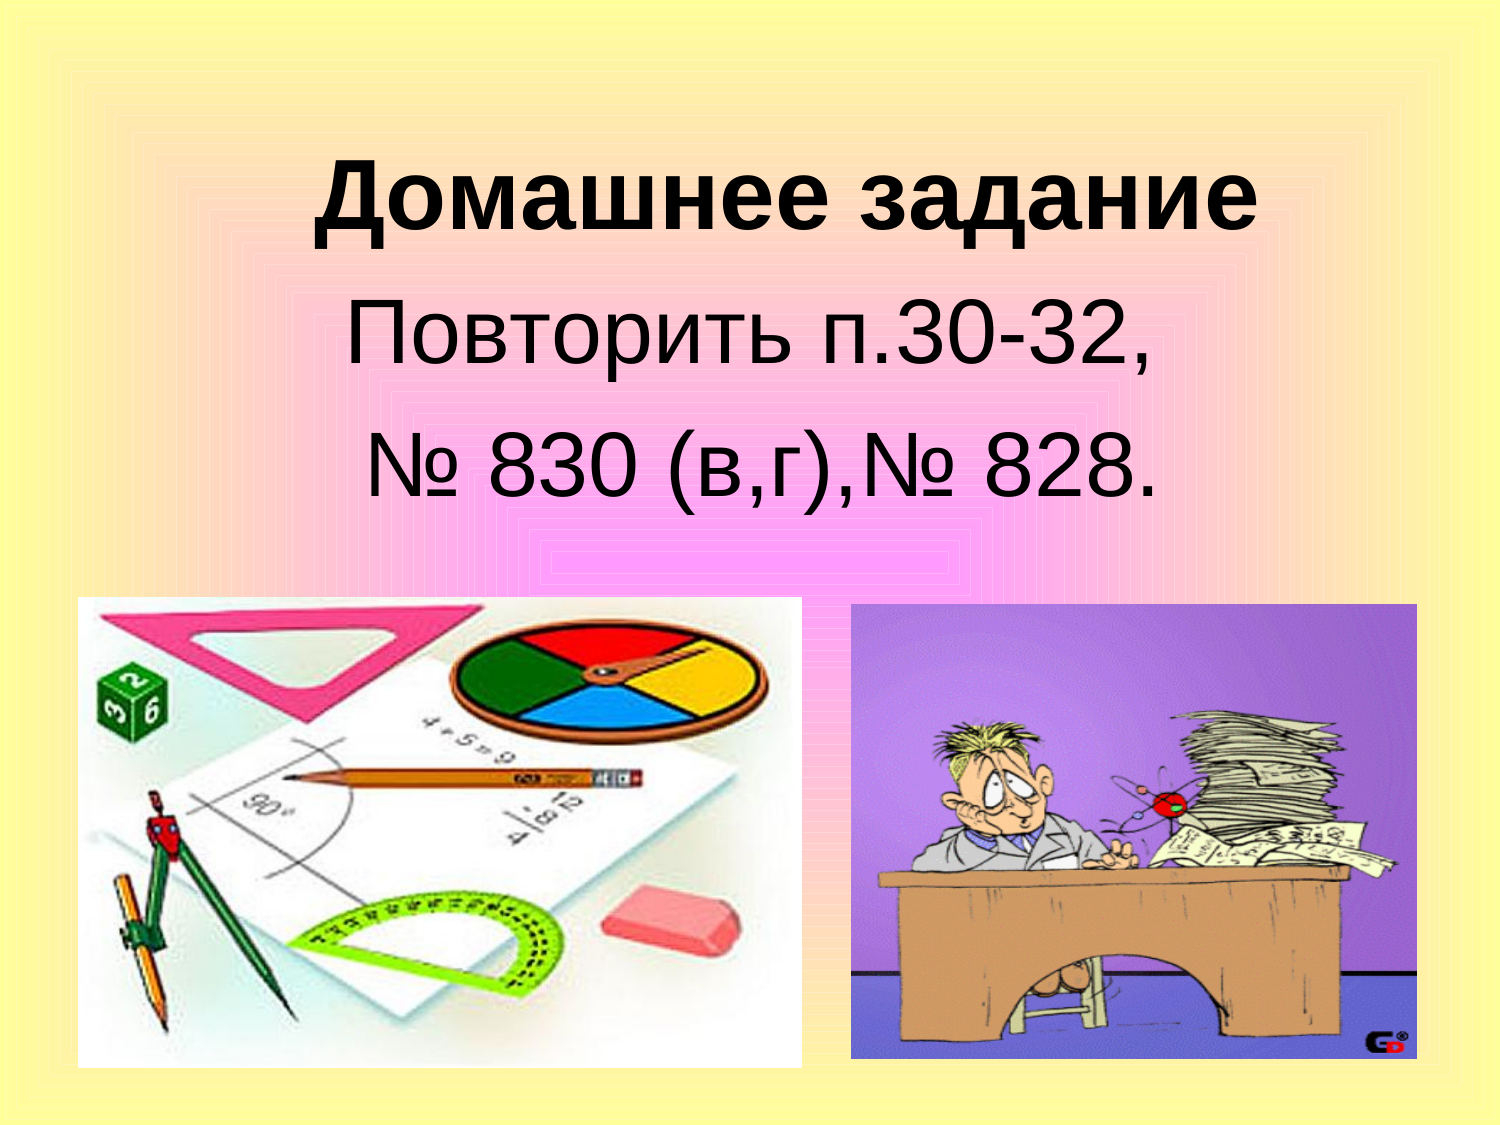

# Домашнее задание
Повторить п.30-32,
 № 830 (в,г),№ 828.